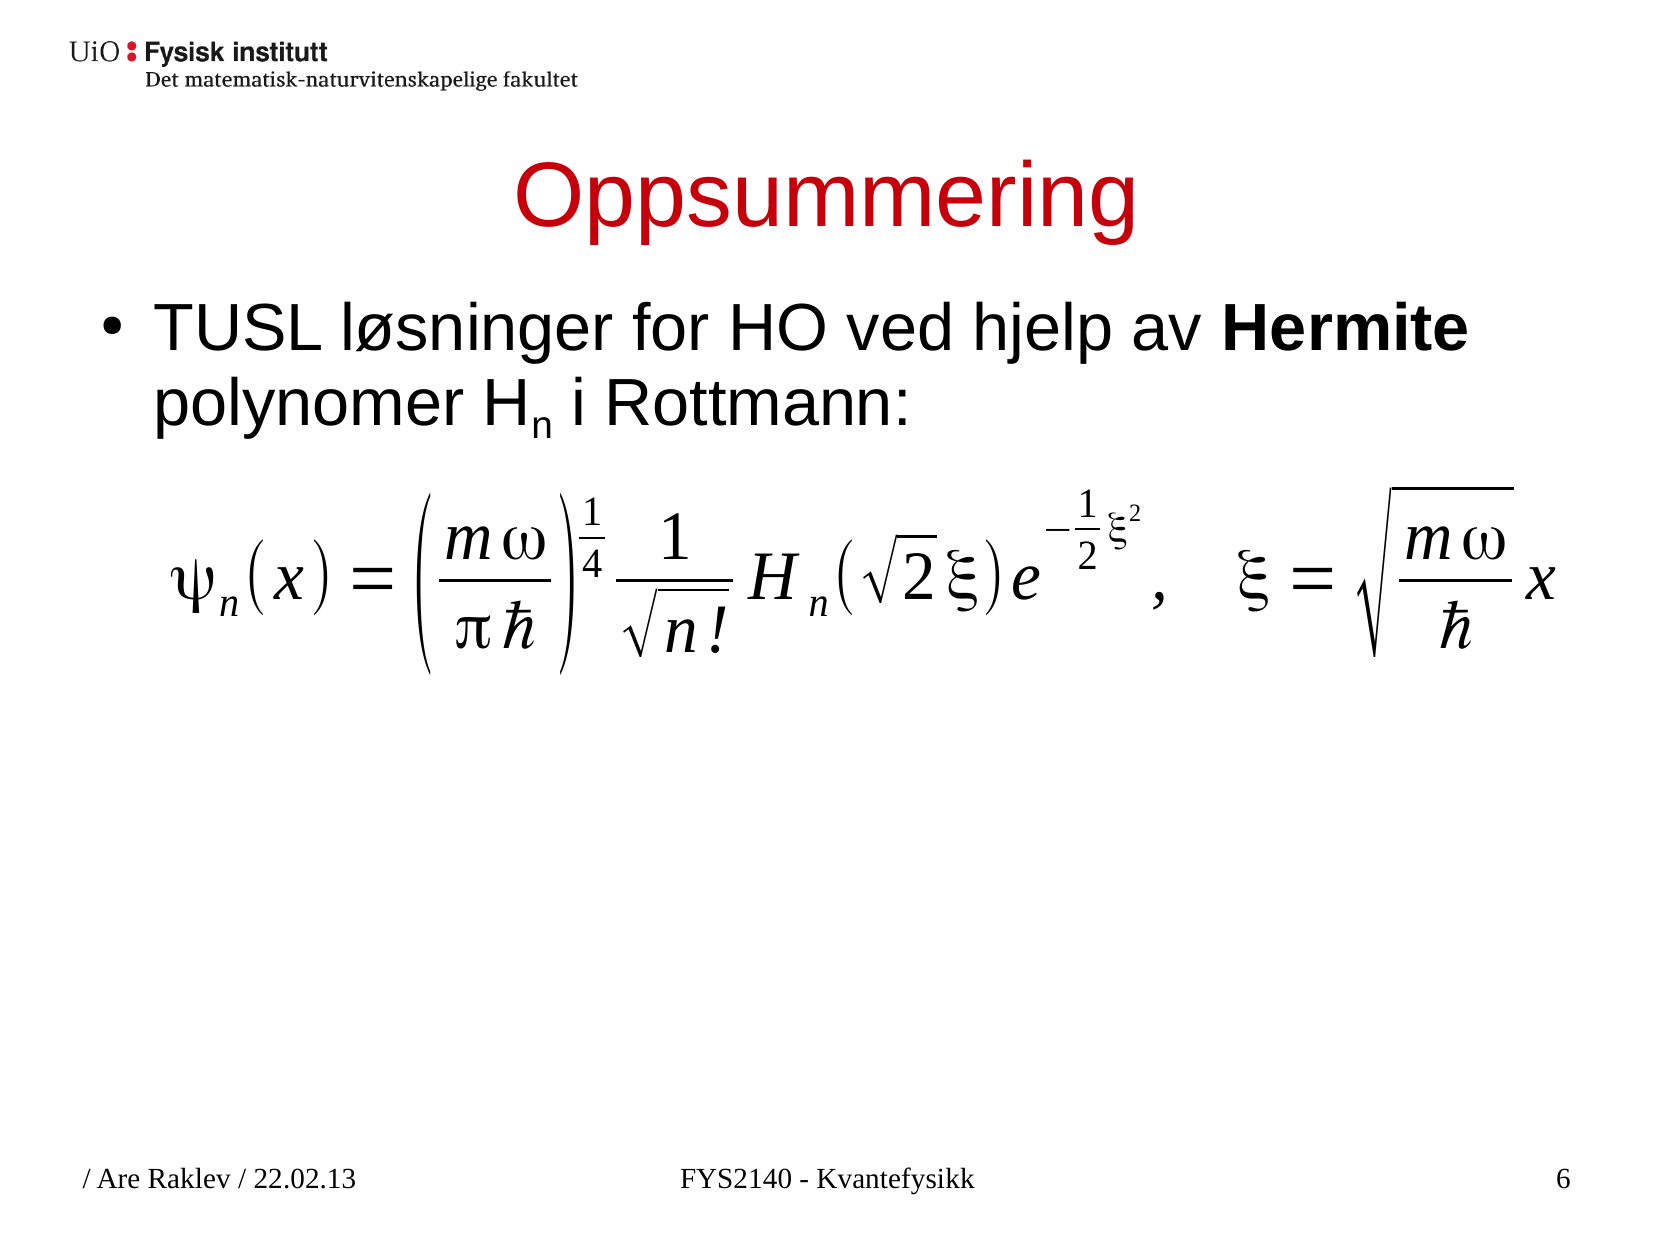

# Oppsummering
TUSL løsninger for HO ved hjelp av Hermite polynomer Hn i Rottmann:
/ Are Raklev / 22.02.13
FYS2140 - Kvantefysikk
6